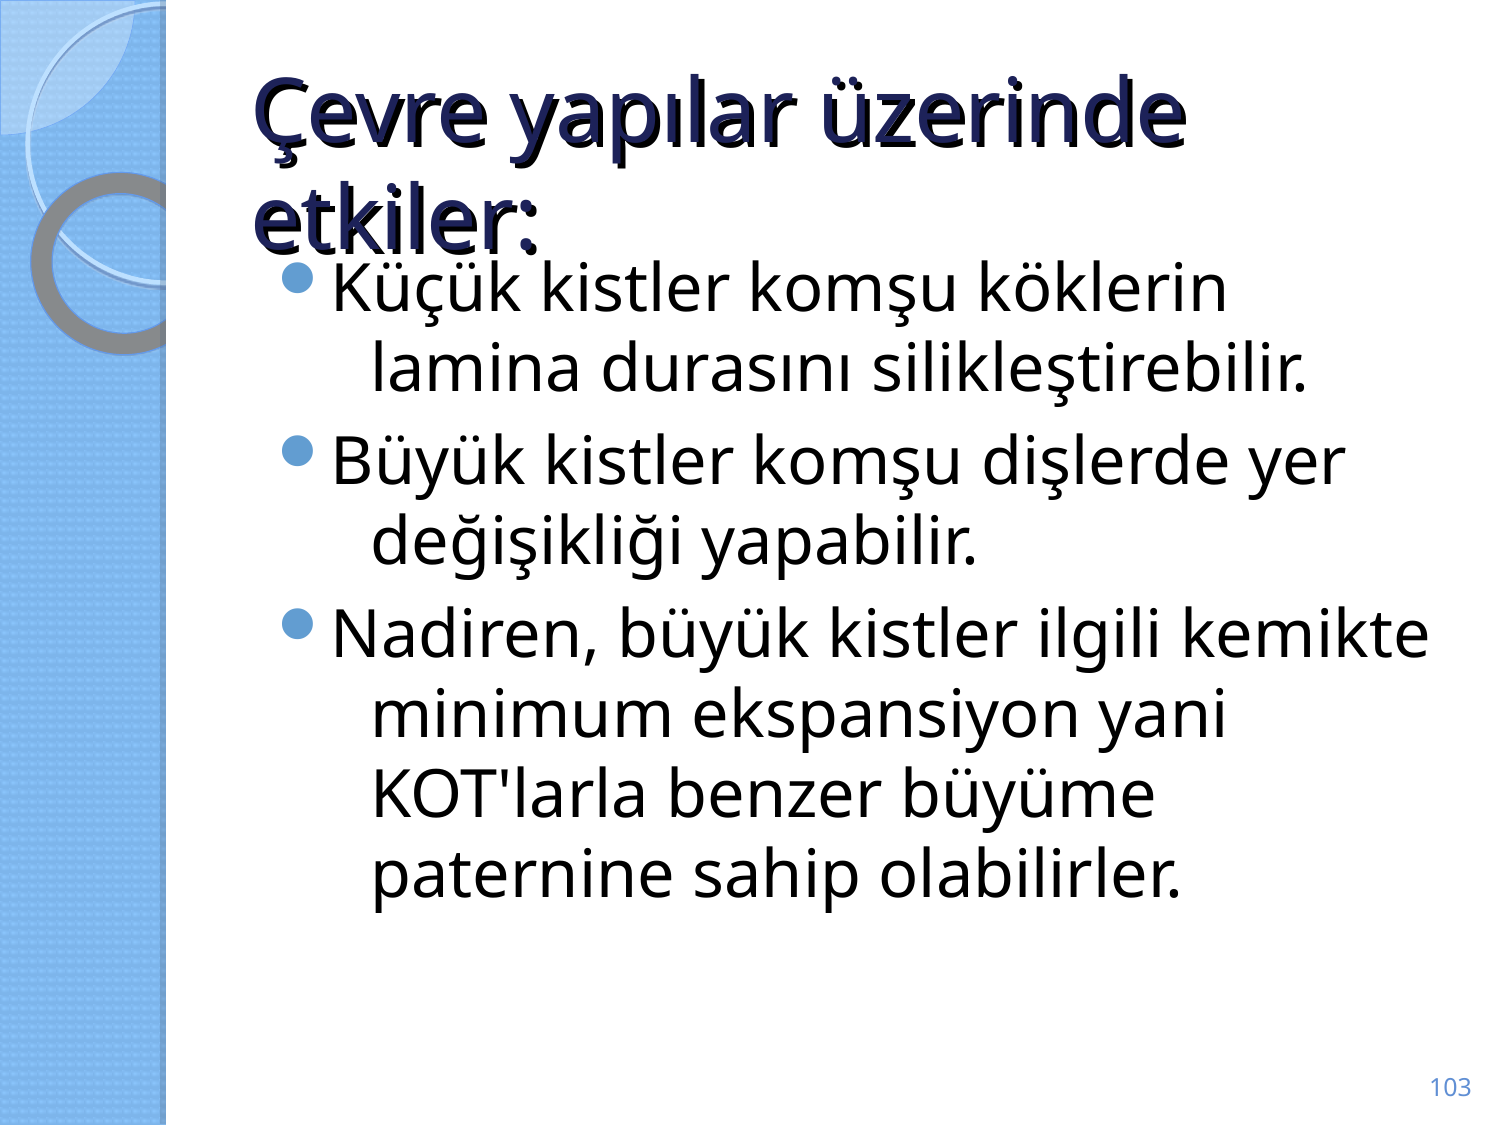

# Çevre yapılar üzerinde etkiler:
Küçük kistler komşu köklerin lamina durasını silikleştirebilir.
Büyük kistler komşu dişlerde yer değişikliği yapabilir.
Nadiren, büyük kistler ilgili kemikte minimum ekspansiyon yani KOT'larla benzer büyüme paternine sahip olabilirler.